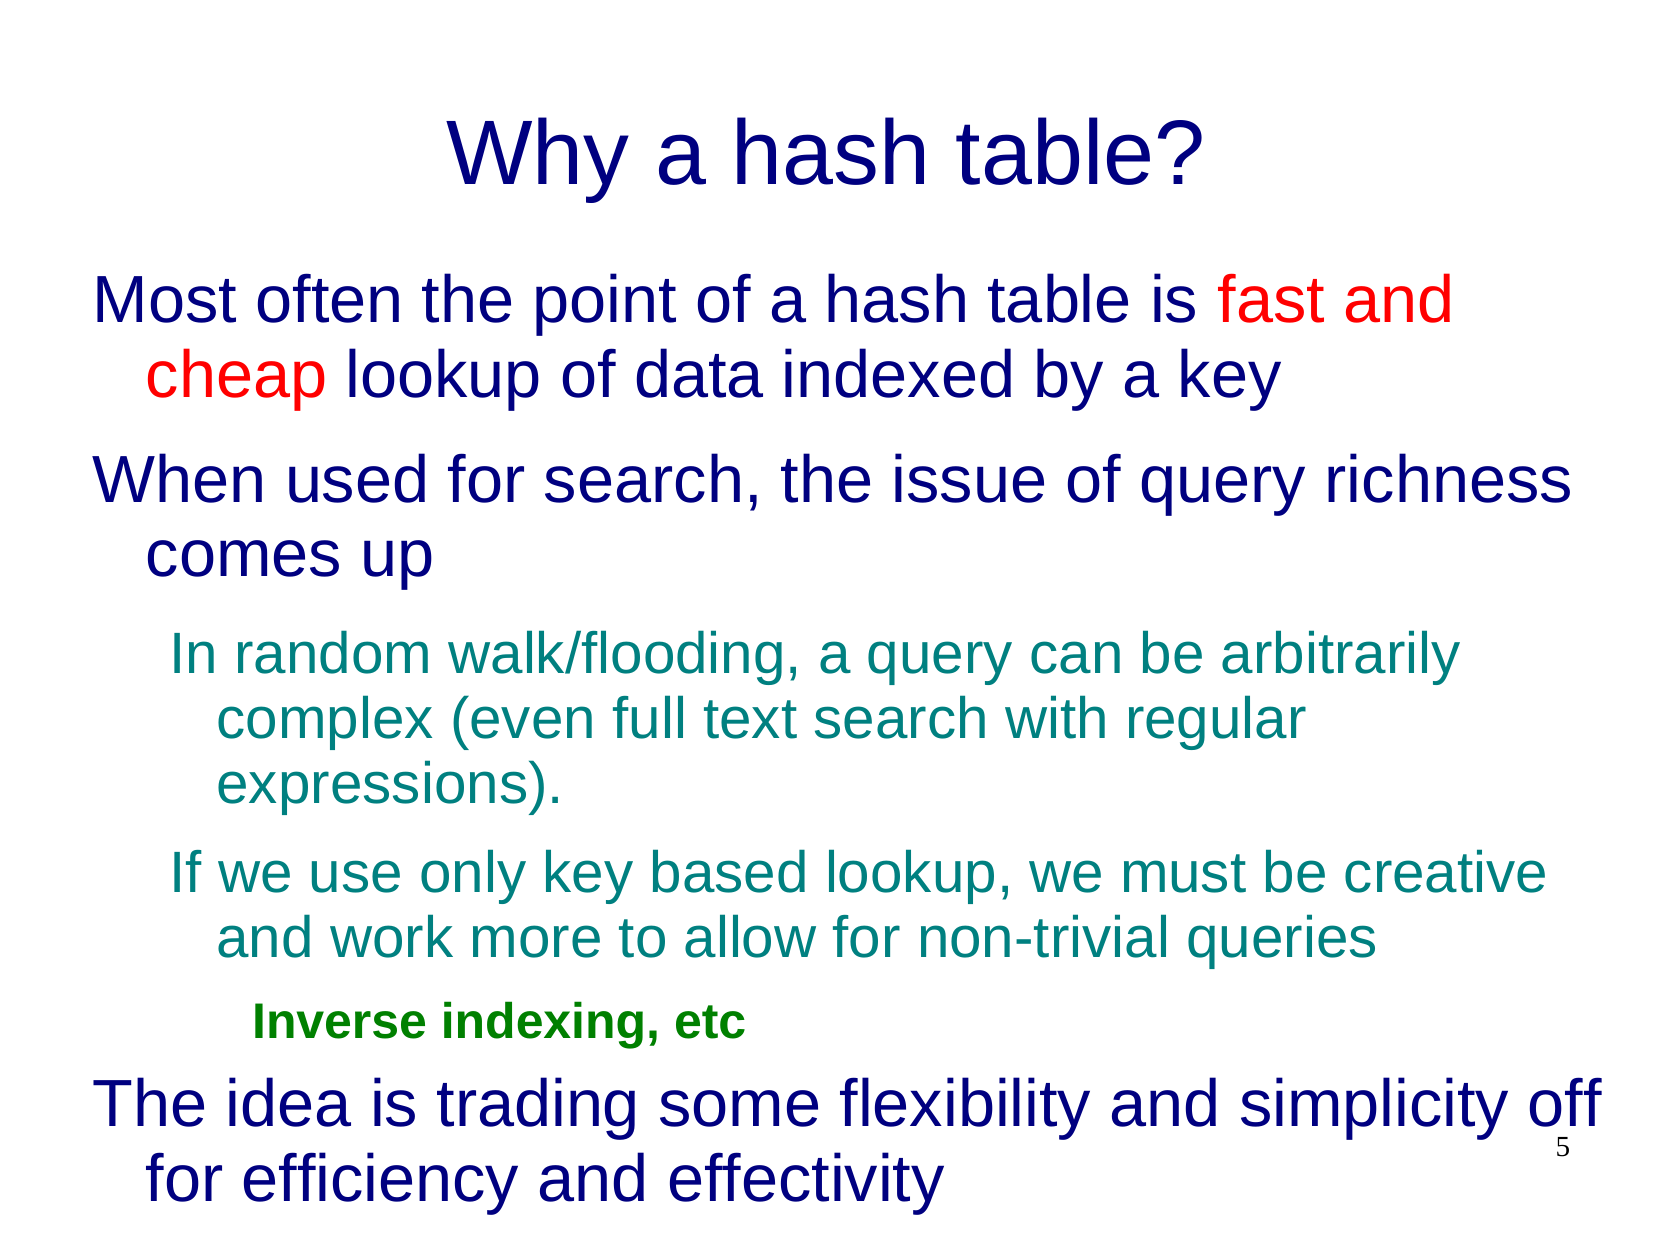

# Why a hash table?
Most often the point of a hash table is fast and cheap lookup of data indexed by a key
When used for search, the issue of query richness comes up
In random walk/flooding, a query can be arbitrarily complex (even full text search with regular expressions).
If we use only key based lookup, we must be creative and work more to allow for non-trivial queries
Inverse indexing, etc
The idea is trading some flexibility and simplicity off for efficiency and effectivity
5